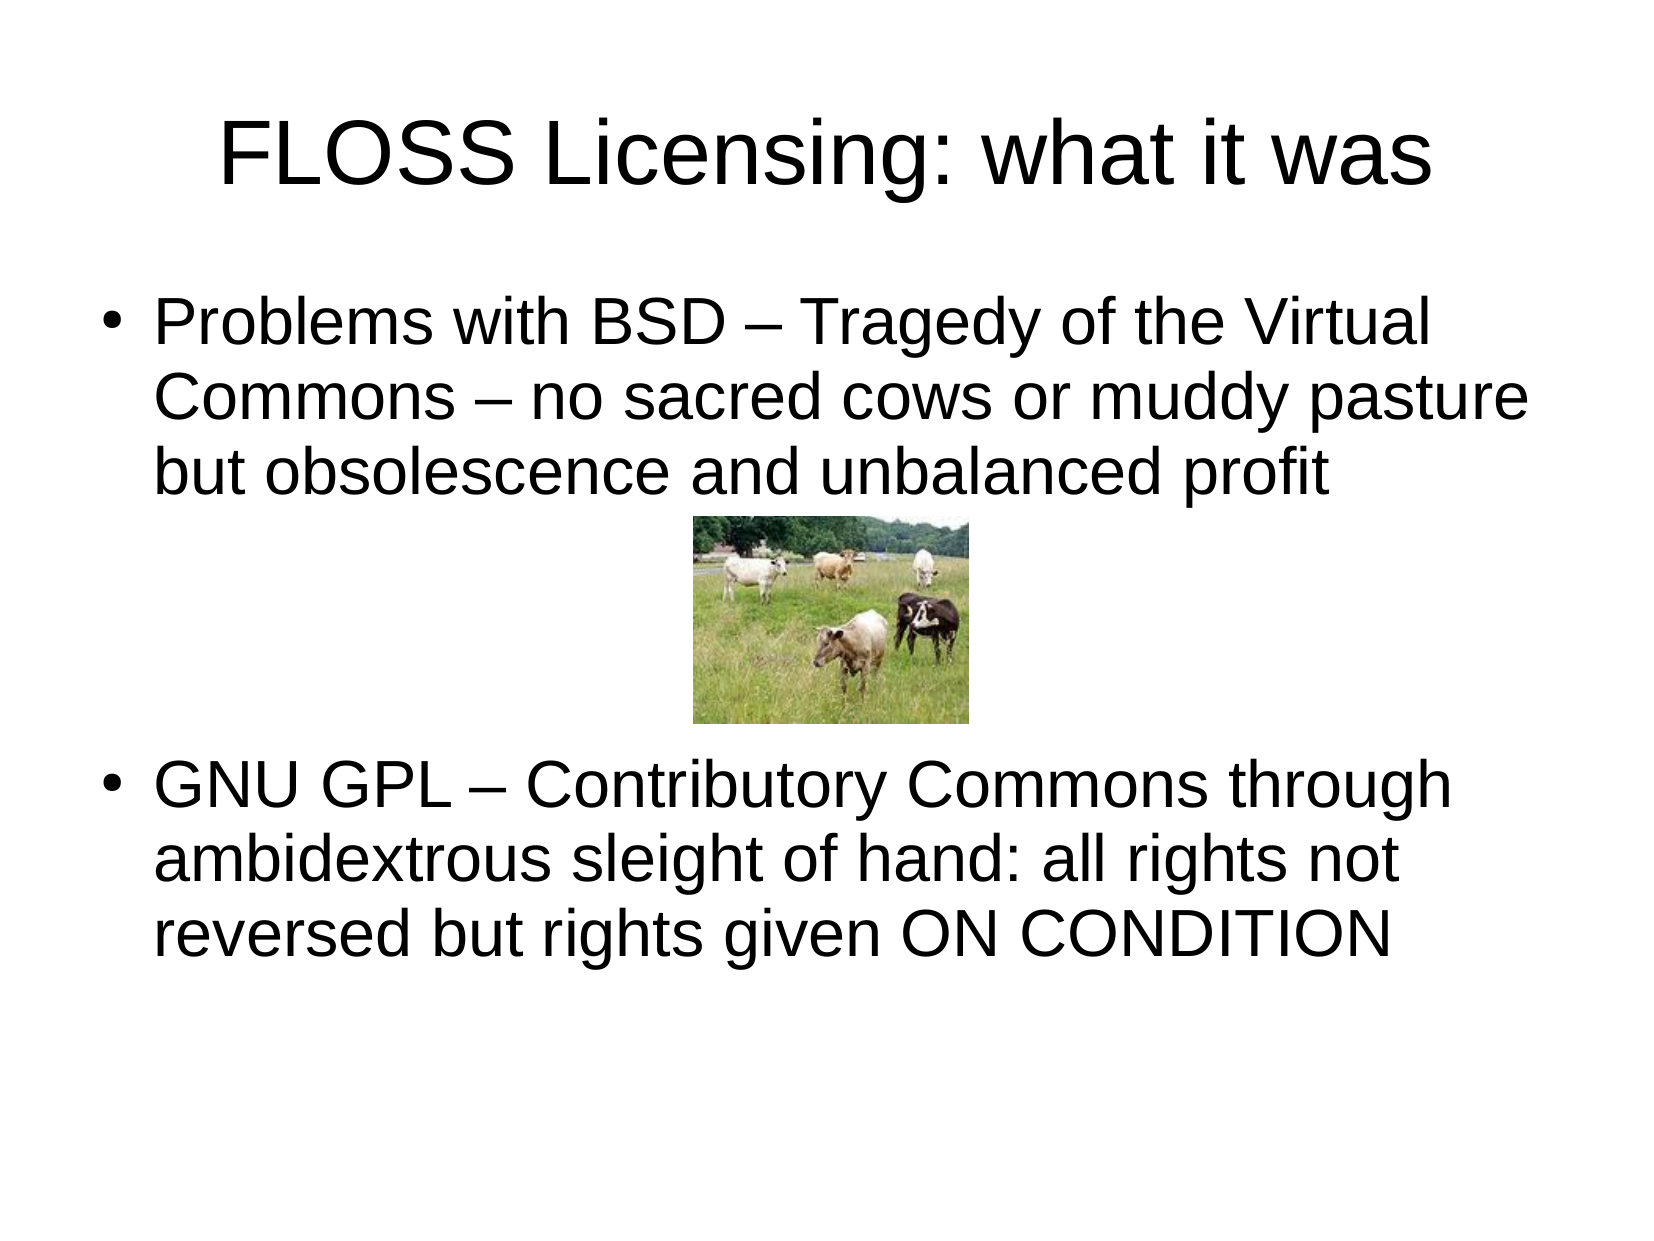

# FLOSS Licensing: what it was
Problems with BSD – Tragedy of the Virtual Commons – no sacred cows or muddy pasture but obsolescence and unbalanced profit
GNU GPL – Contributory Commons through ambidextrous sleight of hand: all rights not reversed but rights given ON CONDITION